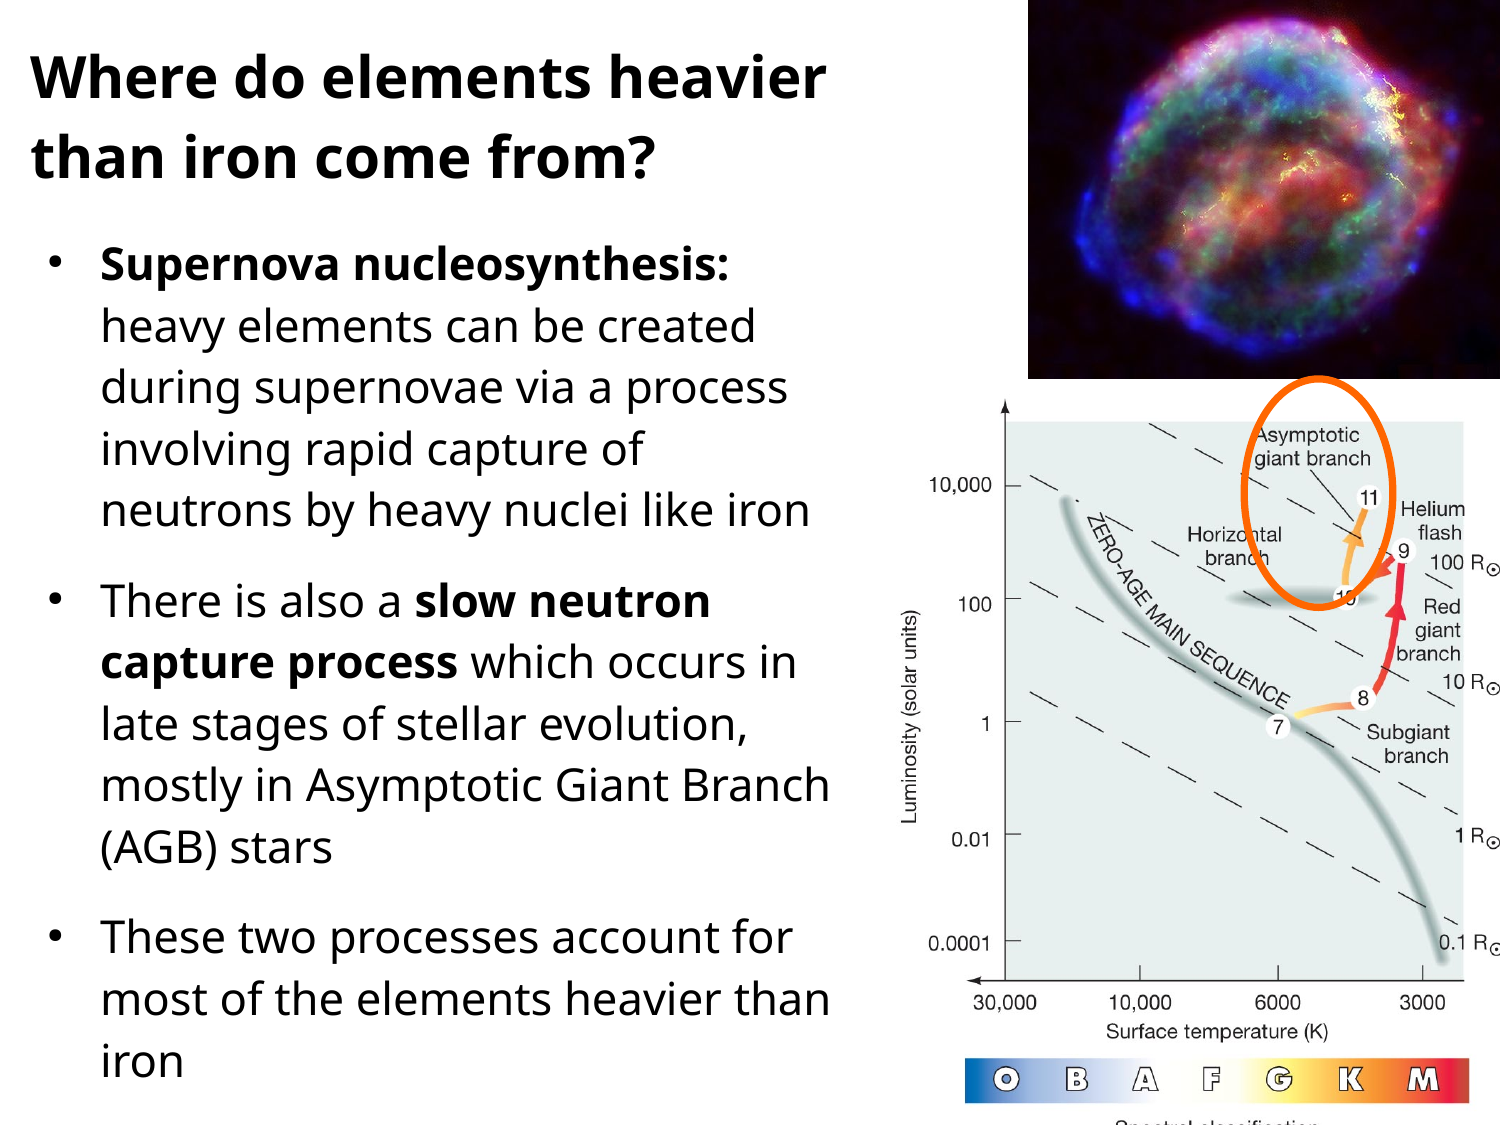

# Where do elements heavier than iron come from?
Supernova nucleosynthesis: heavy elements can be created during supernovae via a process involving rapid capture of neutrons by heavy nuclei like iron
There is also a slow neutron capture process which occurs in late stages of stellar evolution, mostly in Asymptotic Giant Branch (AGB) stars
These two processes account for most of the elements heavier than iron